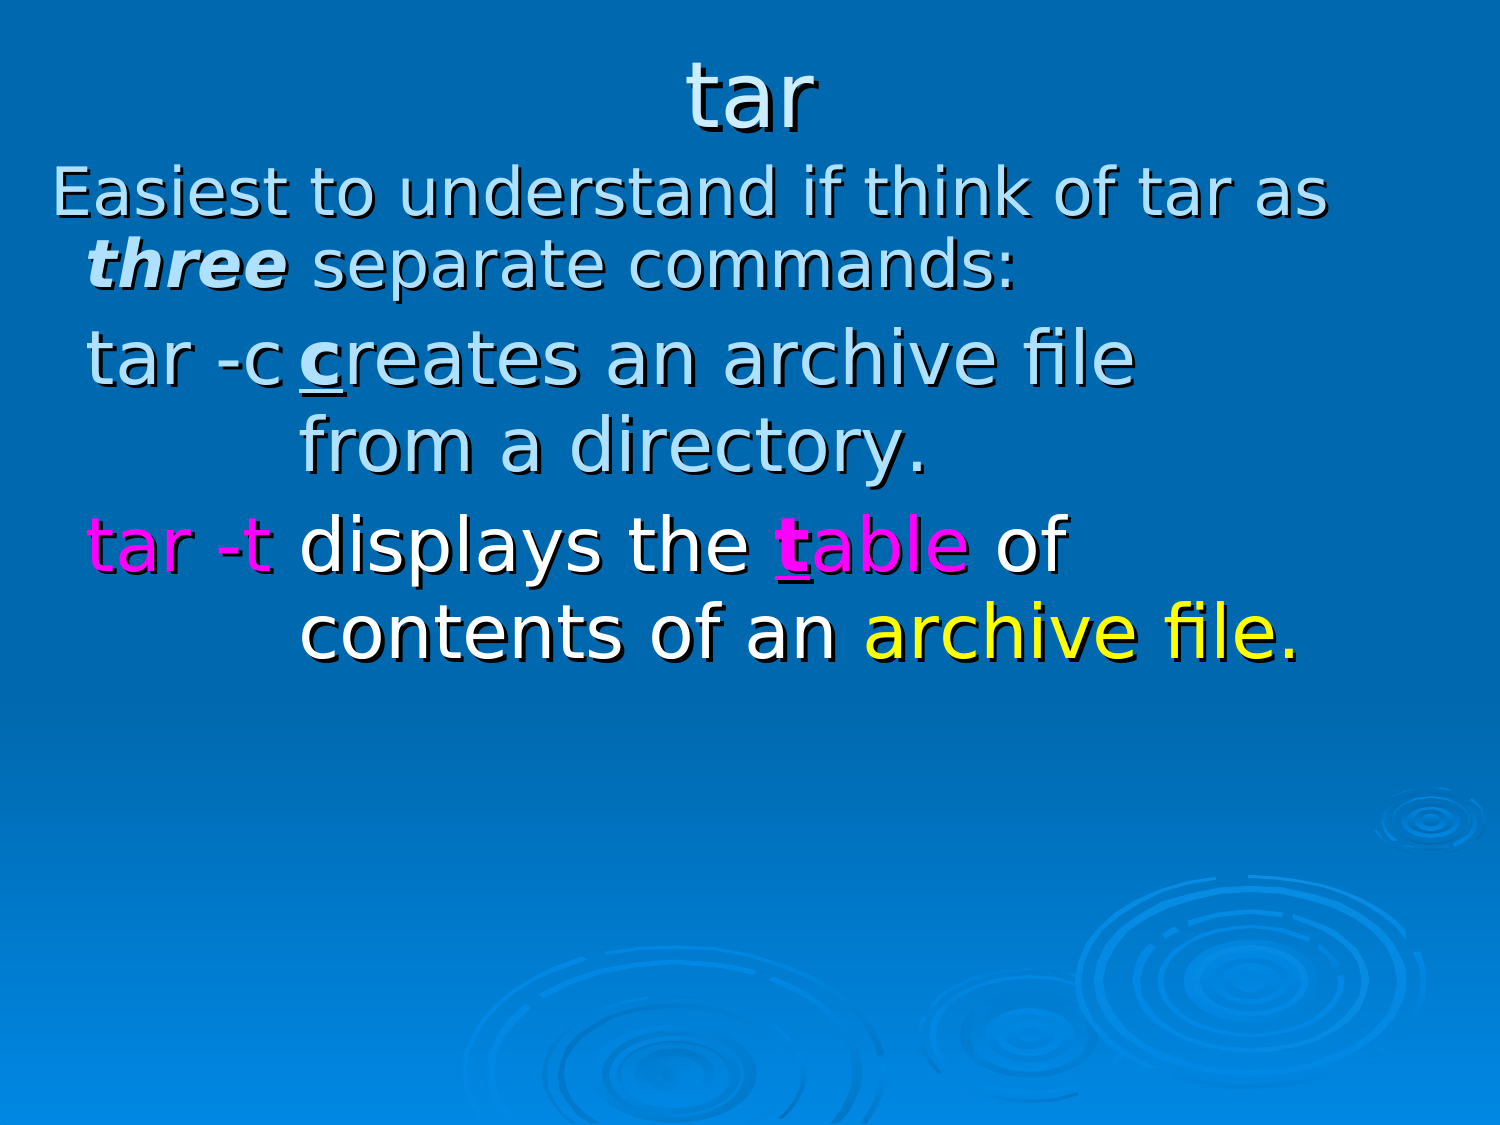

# tar
Easiest to understand if think of tar as three separate commands:
tar -c	creates an archive file 				from a directory.
tar -t	displays the table of 				contents of an archive file.